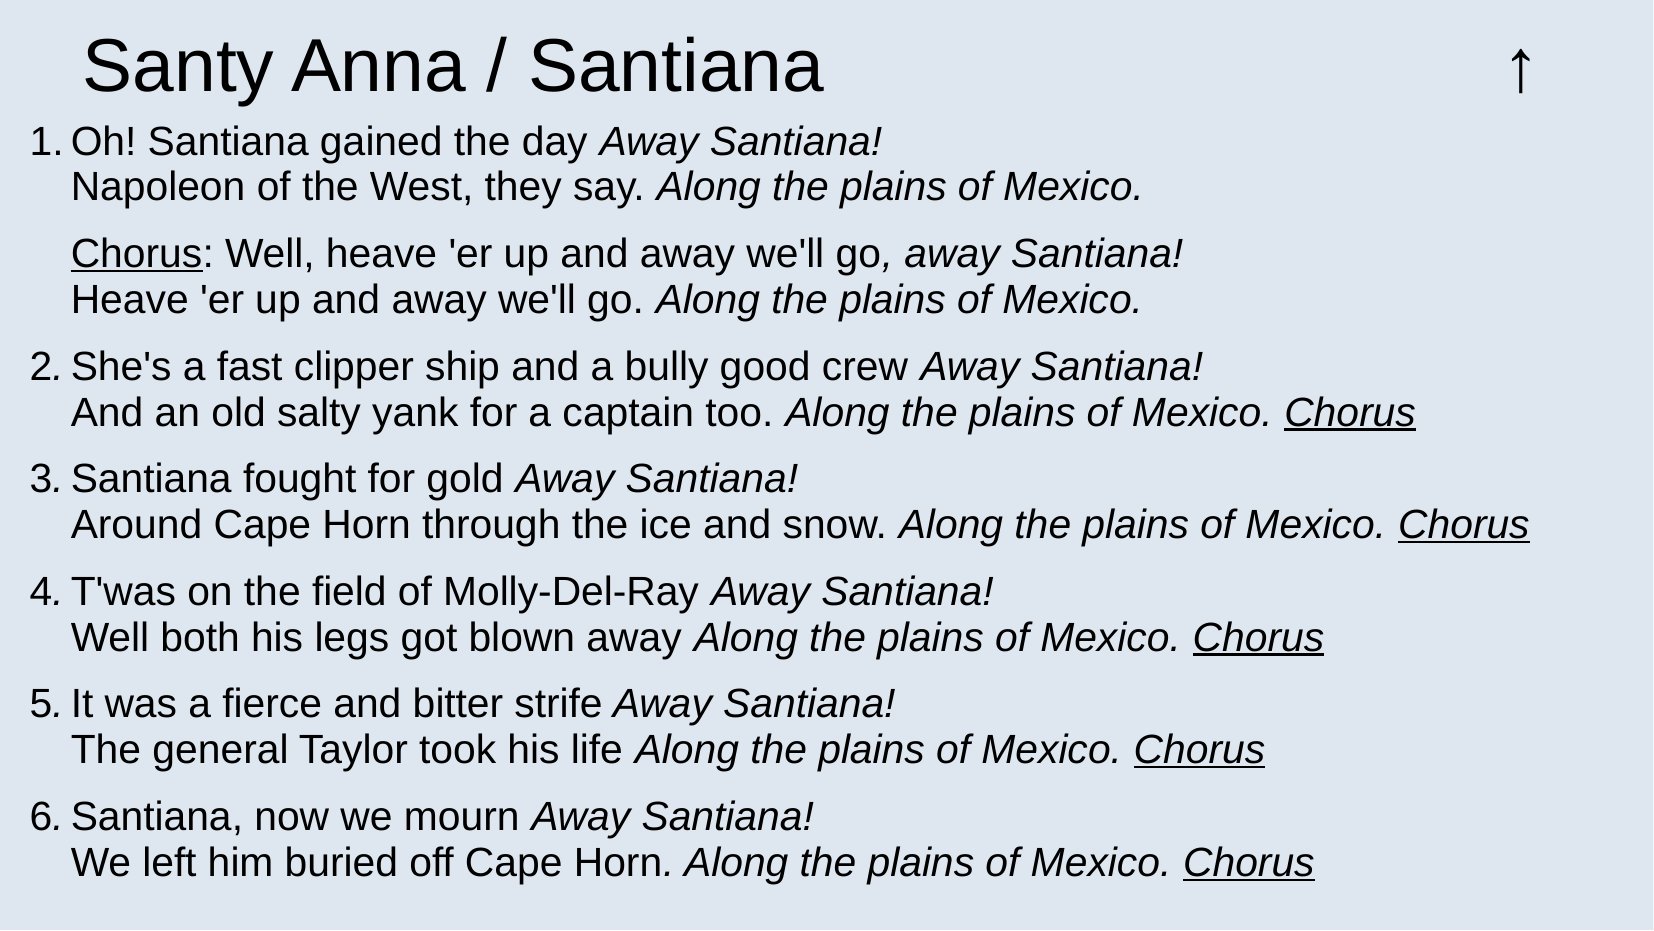

# Santy Anna / Santiana	↑
1.		Oh! Santiana gained the day Away Santiana!
		Napoleon of the West, they say. Along the plains of Mexico.
		Chorus: Well, heave 'er up and away we'll go, away Santiana!
		Heave 'er up and away we'll go. Along the plains of Mexico.
2.		She's a fast clipper ship and a bully good crew Away Santiana!
		And an old salty yank for a captain too. Along the plains of Mexico. Chorus
3.		Santiana fought for gold Away Santiana!
		Around Cape Horn through the ice and snow. Along the plains of Mexico. Chorus
4.		T'was on the field of Molly-Del-Ray Away Santiana!
		Well both his legs got blown away Along the plains of Mexico. Chorus
5.		It was a fierce and bitter strife Away Santiana!
		The general Taylor took his life Along the plains of Mexico. Chorus
6.		Santiana, now we mourn Away Santiana!
		We left him buried off Cape Horn. Along the plains of Mexico. Chorus